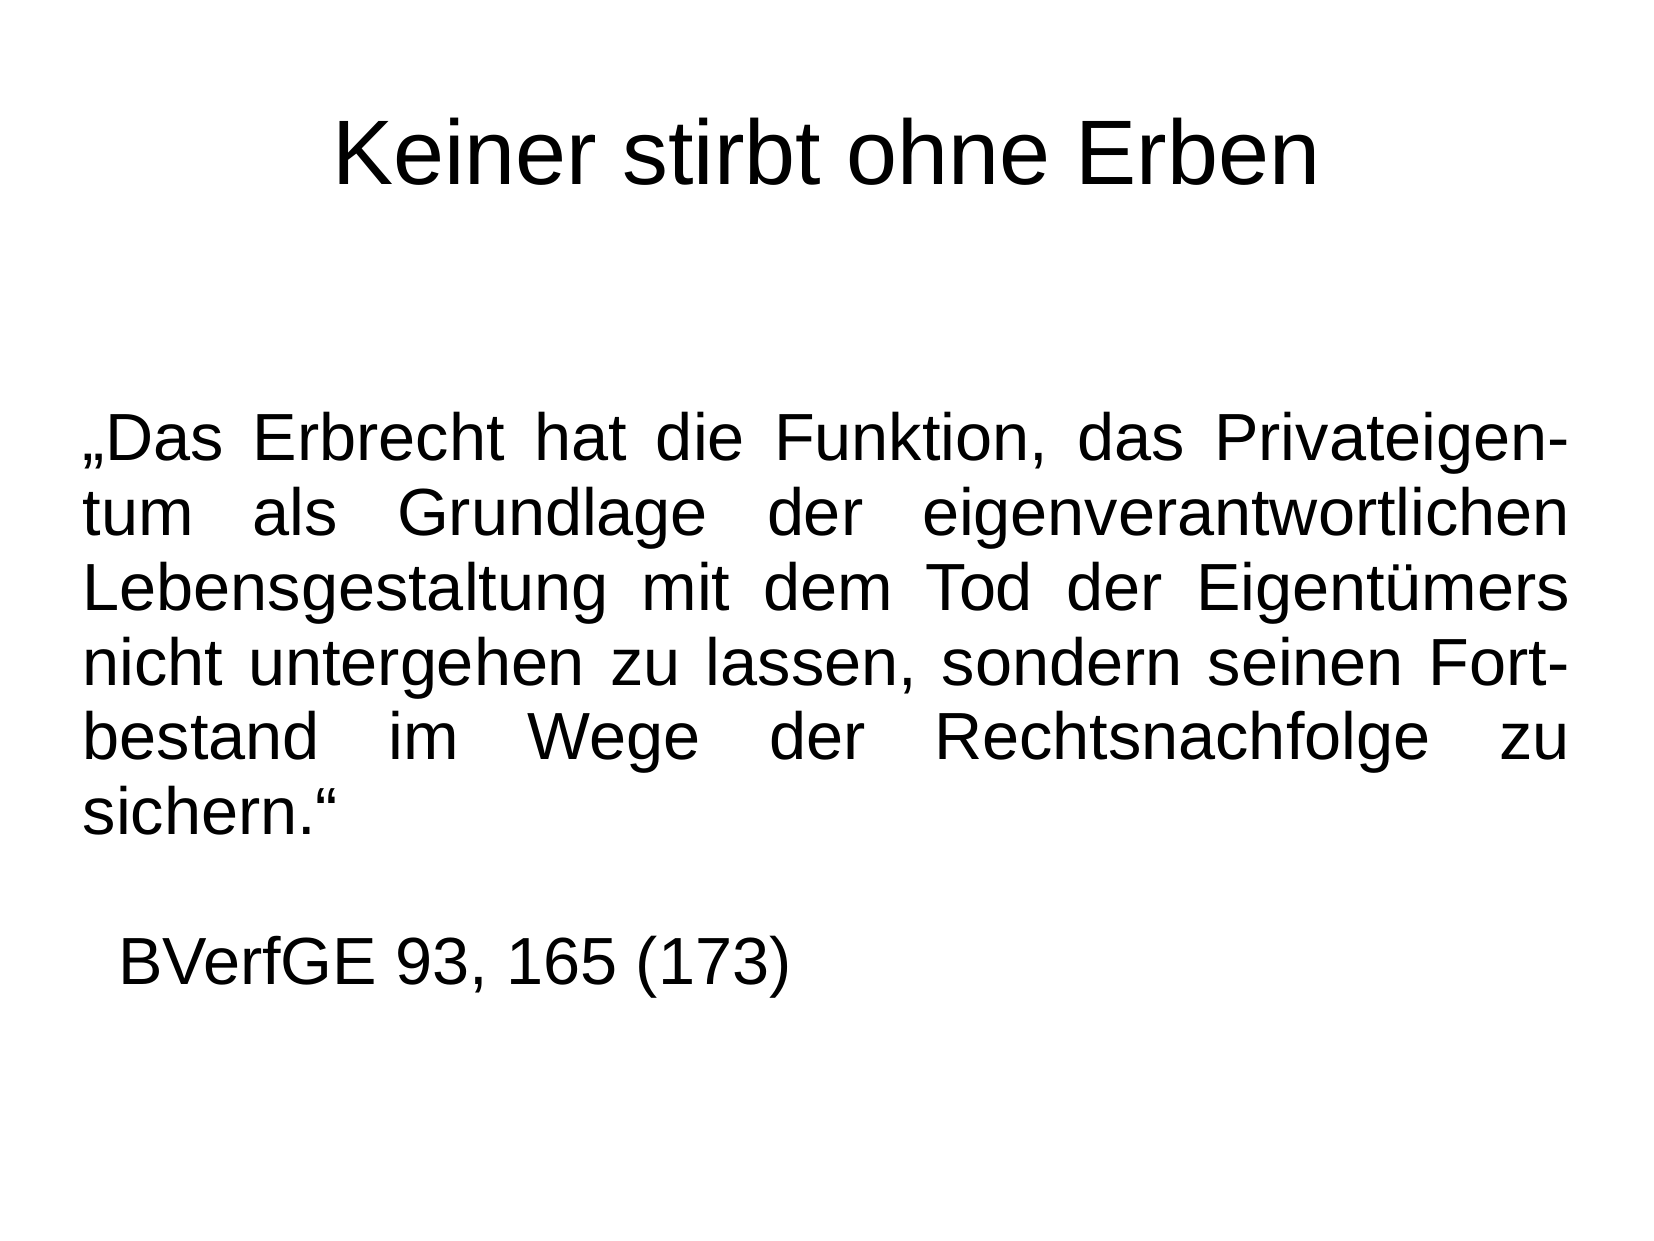

Keiner stirbt ohne Erben
# „Das Erbrecht hat die Funktion, das Privateigen-tum als Grundlage der eigenverantwortlichen Lebensgestaltung mit dem Tod der Eigentümers nicht untergehen zu lassen, sondern seinen Fort-bestand im Wege der Rechtsnachfolge zu sichern.“
BVerfGE 93, 165 (173)